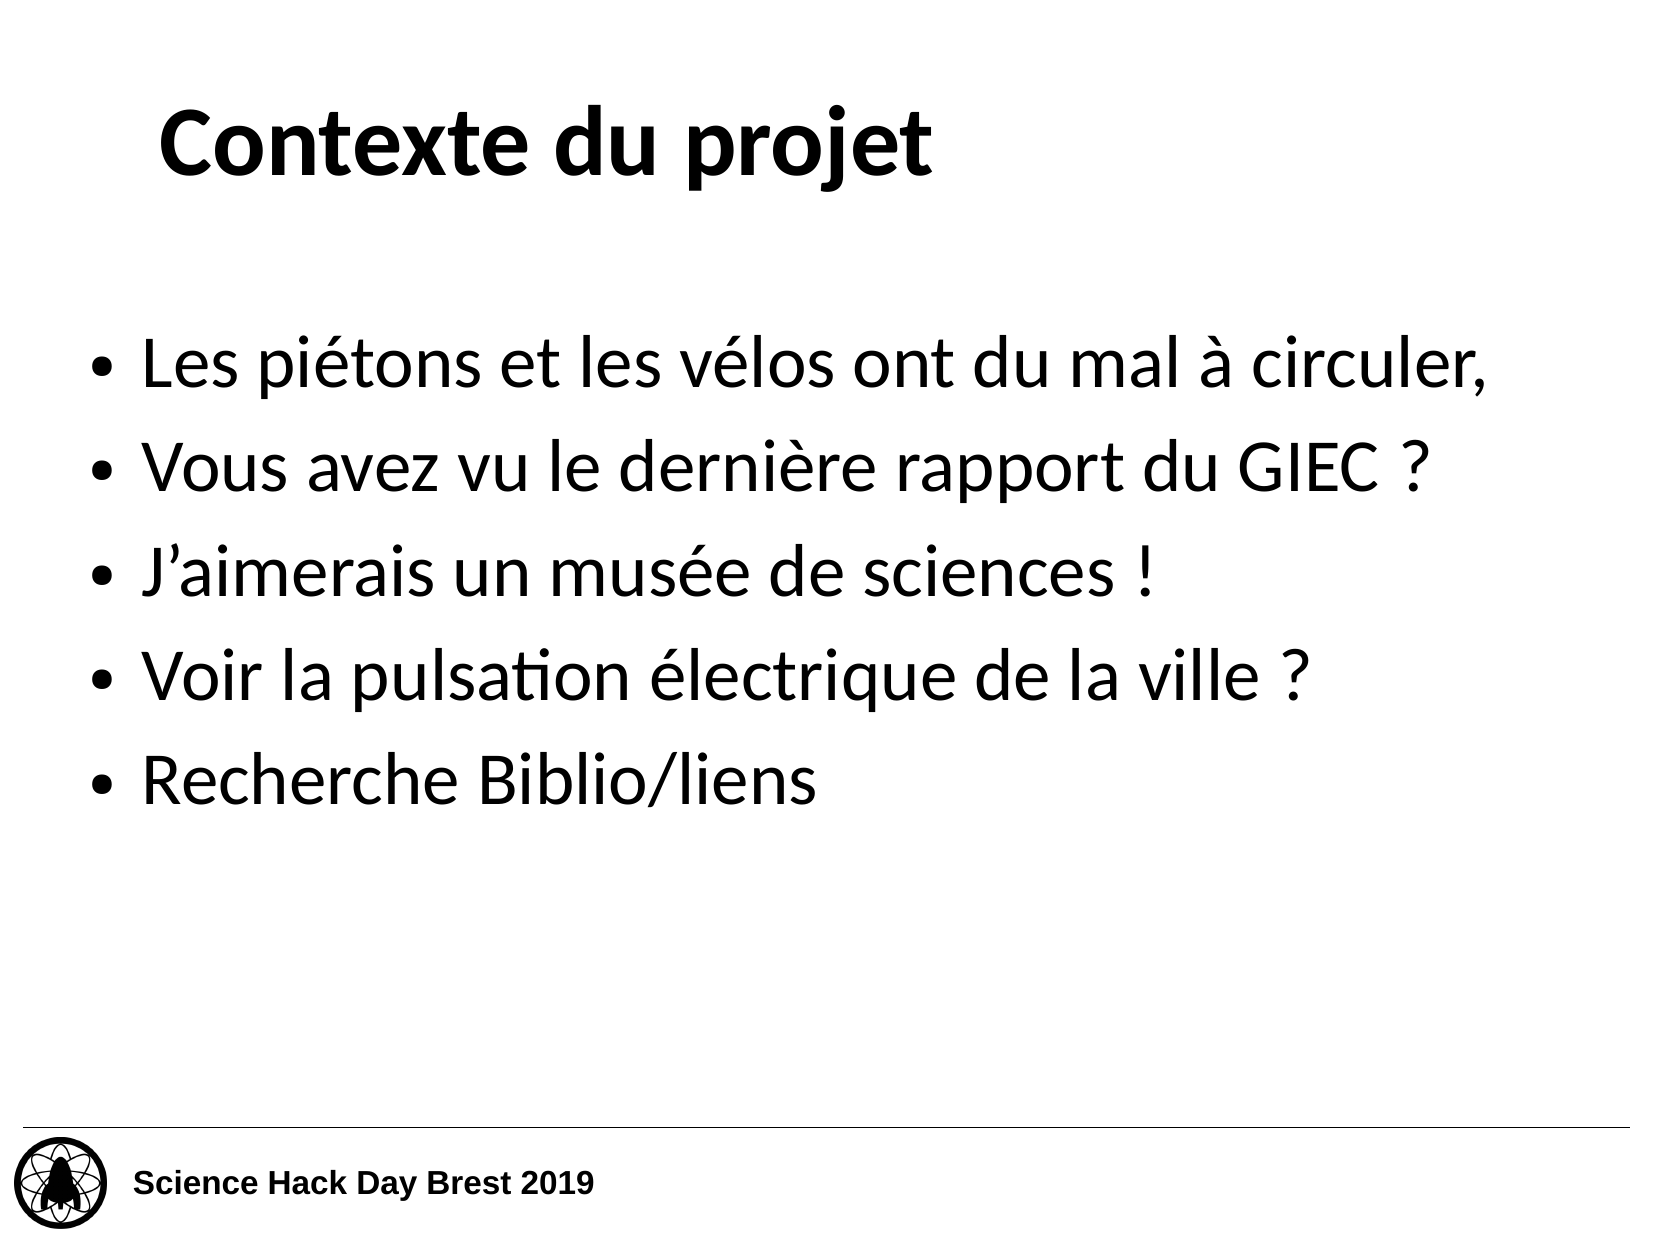

# Contexte du projet
Les piétons et les vélos ont du mal à circuler,
Vous avez vu le dernière rapport du GIEC ?
J’aimerais un musée de sciences !
Voir la pulsation électrique de la ville ?
Recherche Biblio/liens
Science Hack Day Brest 2019